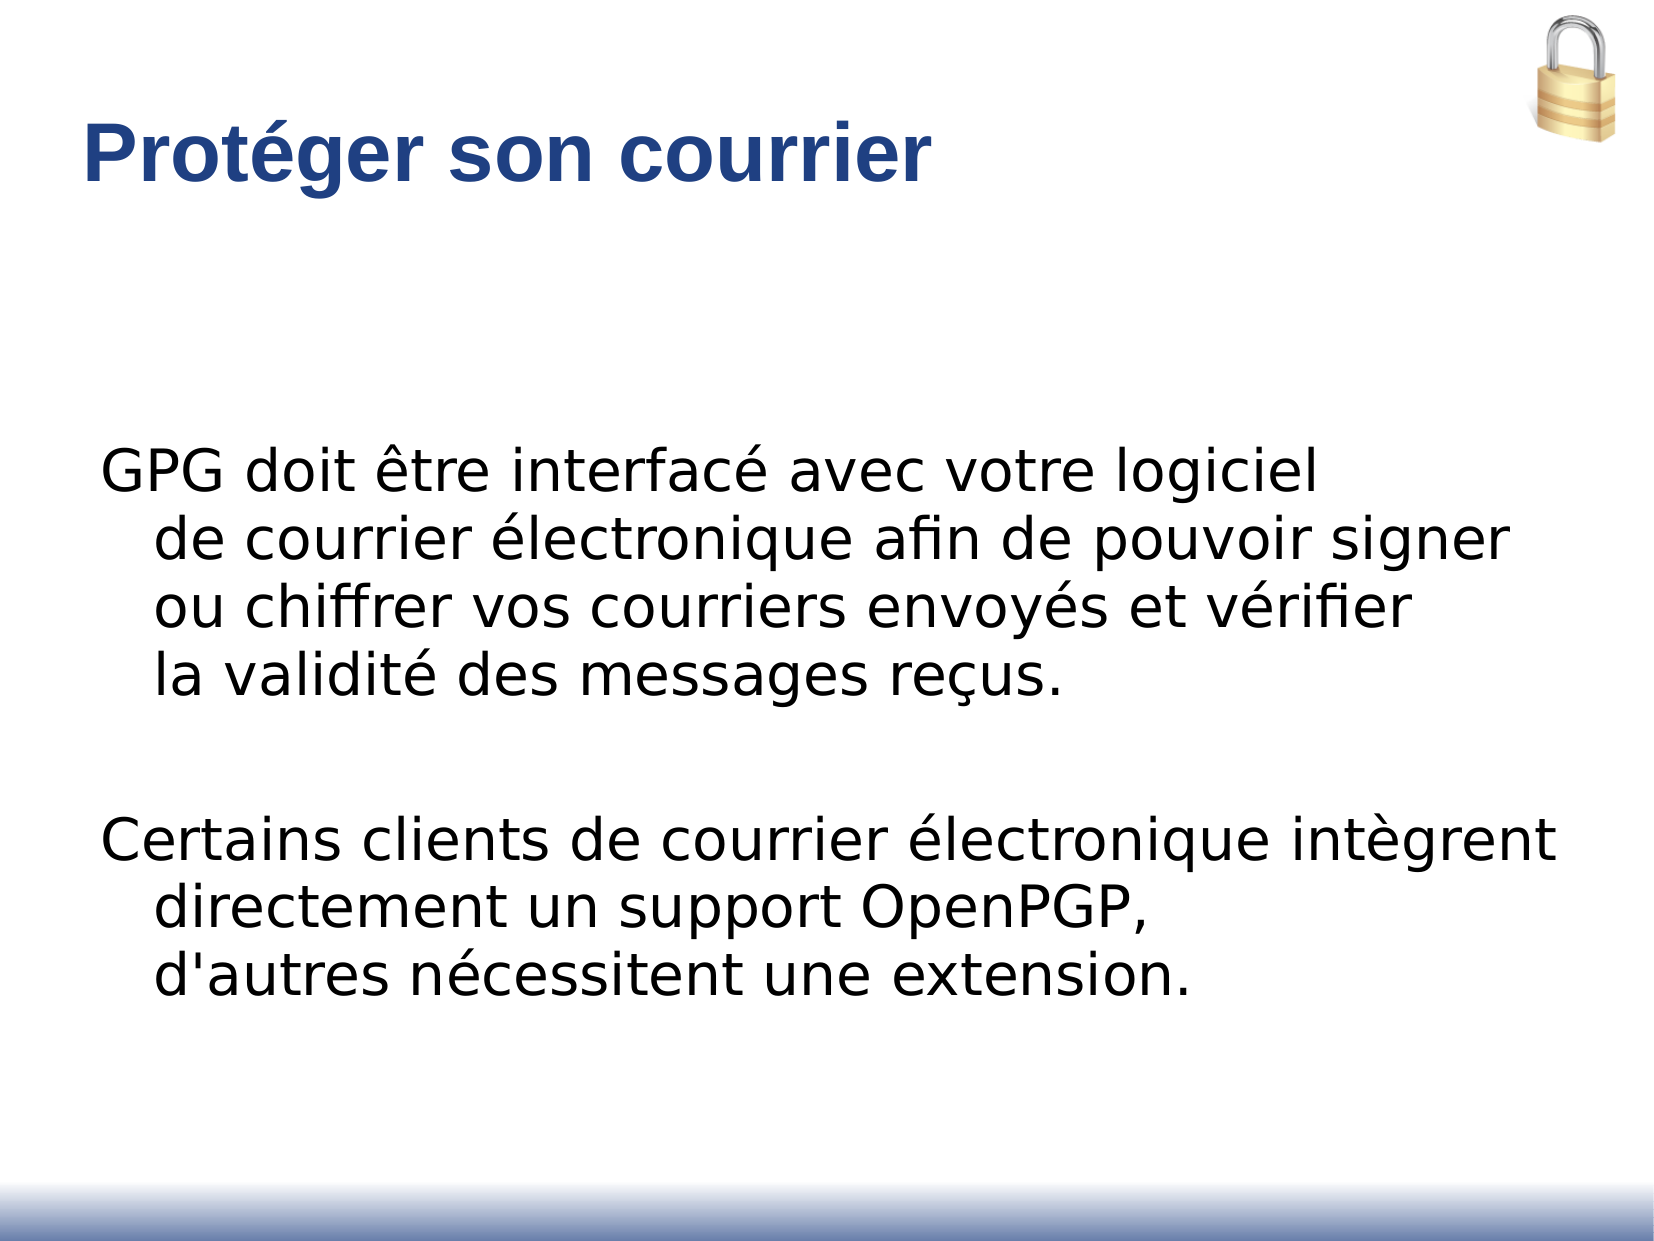

# Protéger son courrier
GPG doit être interfacé avec votre logiciel
de courrier électronique afin de pouvoir signer
ou chiffrer vos courriers envoyés et vérifier
la validité des messages reçus.
Certains clients de courrier électronique intègrent directement un support OpenPGP,
d'autres nécessitent une extension.